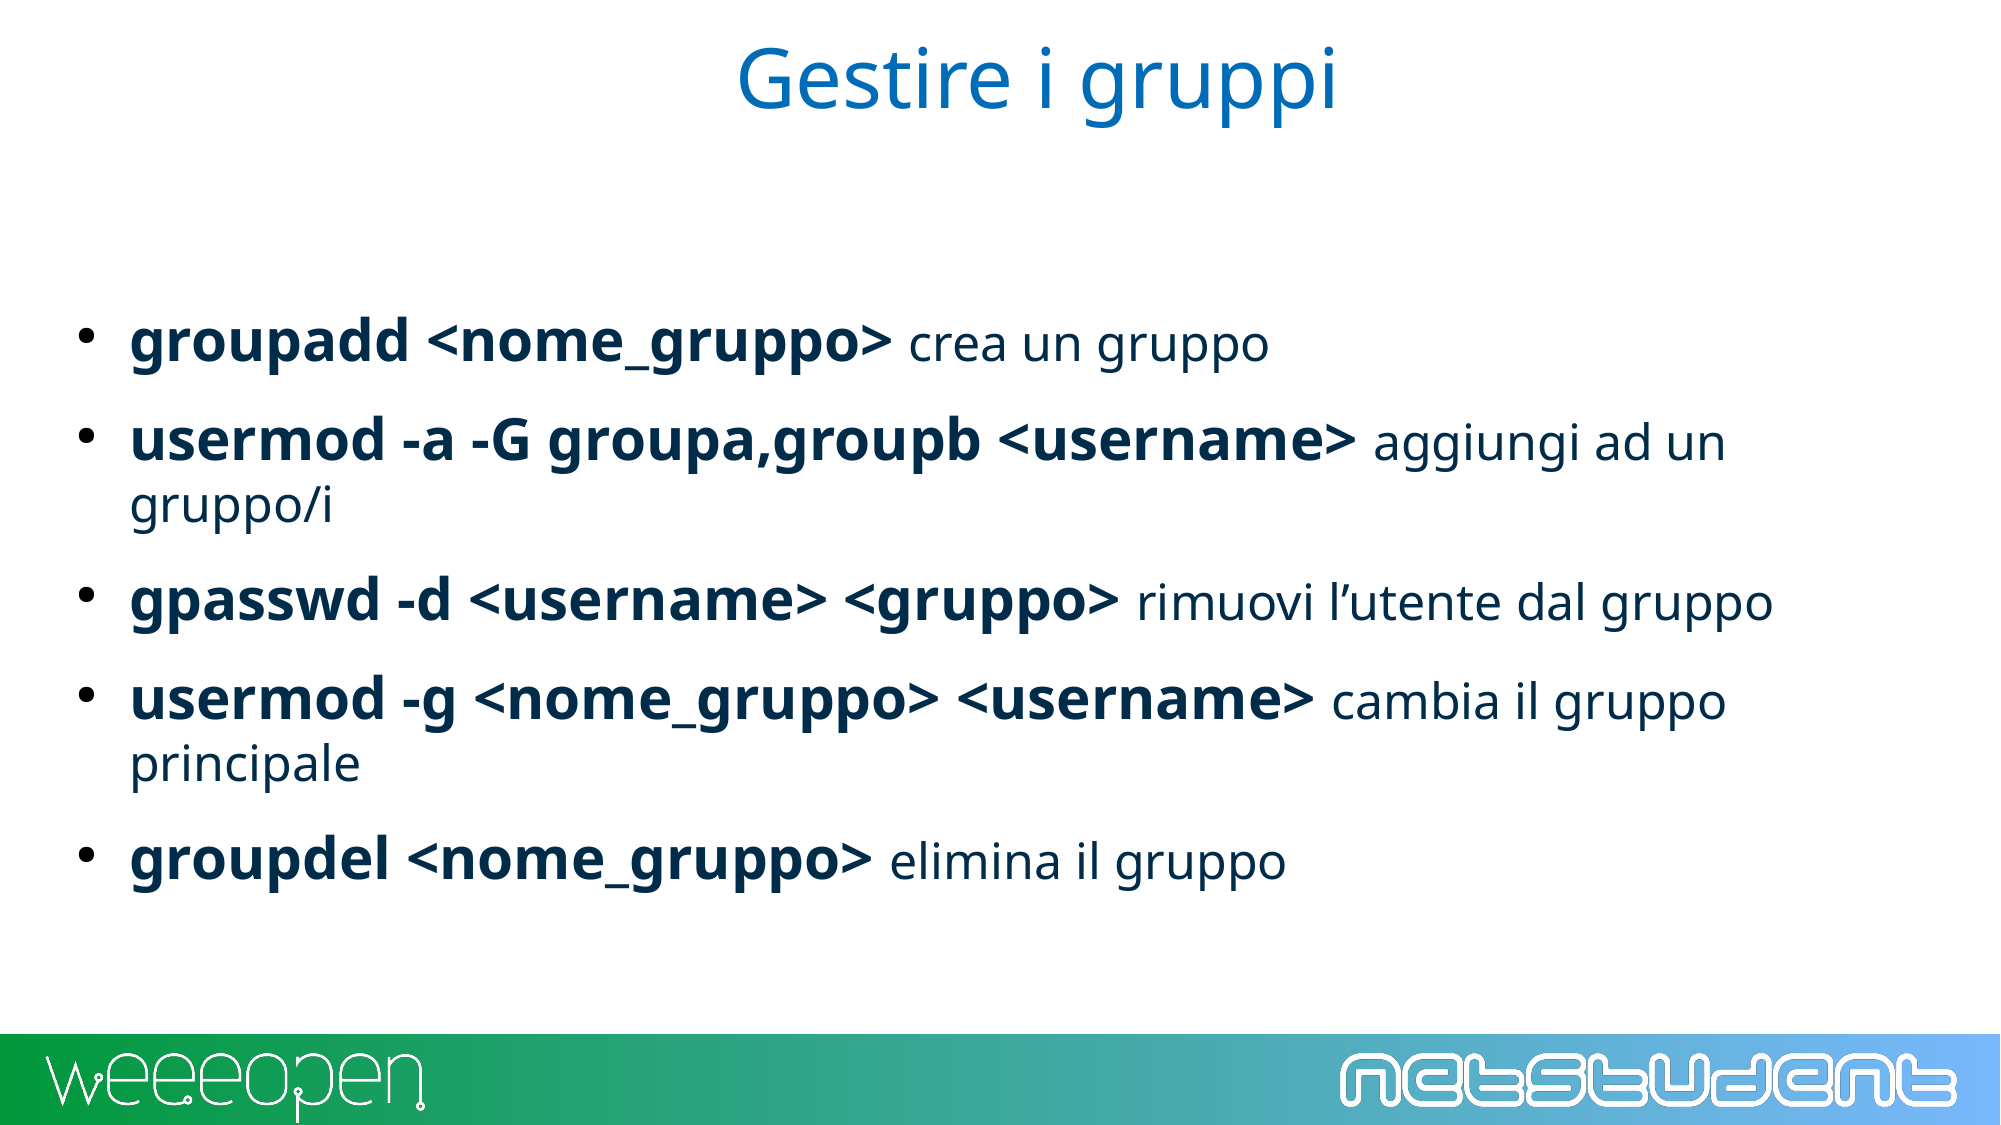

# Gestire i gruppi
groupadd <nome_gruppo> crea un gruppo
usermod -a -G groupa,groupb <username> aggiungi ad un gruppo/i
gpasswd -d <username> <gruppo> rimuovi l’utente dal gruppo
usermod -g <nome_gruppo> <username> cambia il gruppo principale
groupdel <nome_gruppo> elimina il gruppo